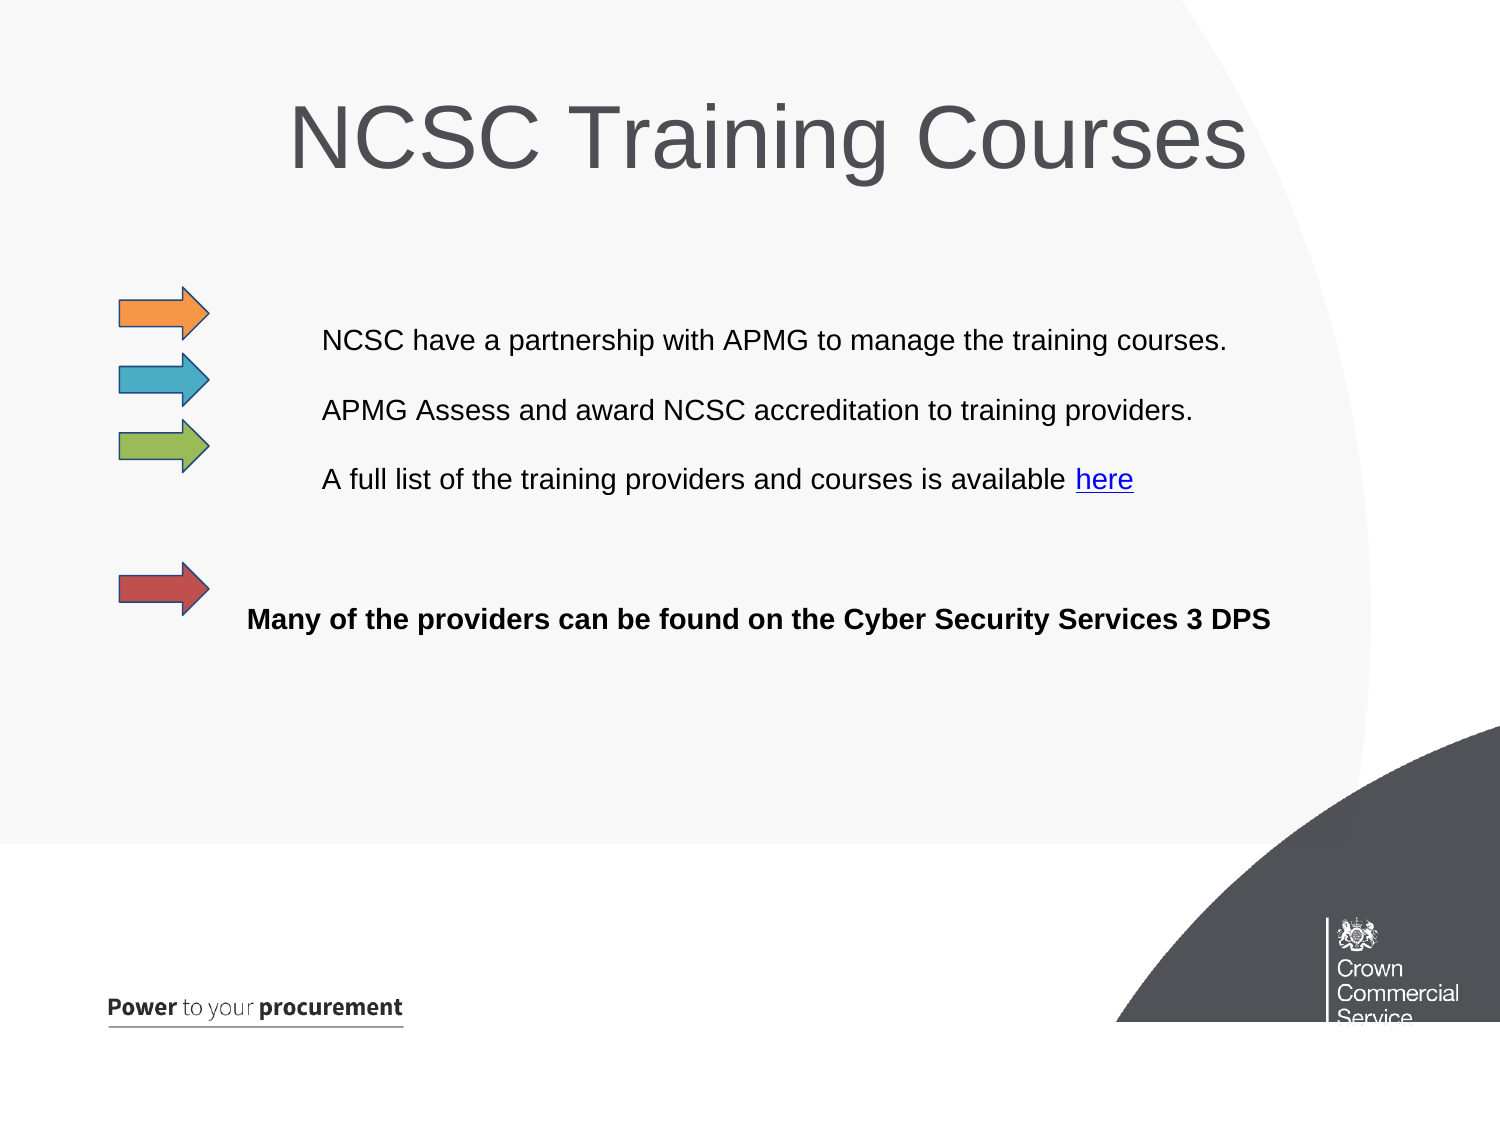

# NCSC Training Courses
NCSC have a partnership with APMG to manage the training courses.
APMG Assess and award NCSC accreditation to training providers.
A full list of the training providers and courses is available here
Many of the providers can be found on the Cyber Security Services 3 DPS